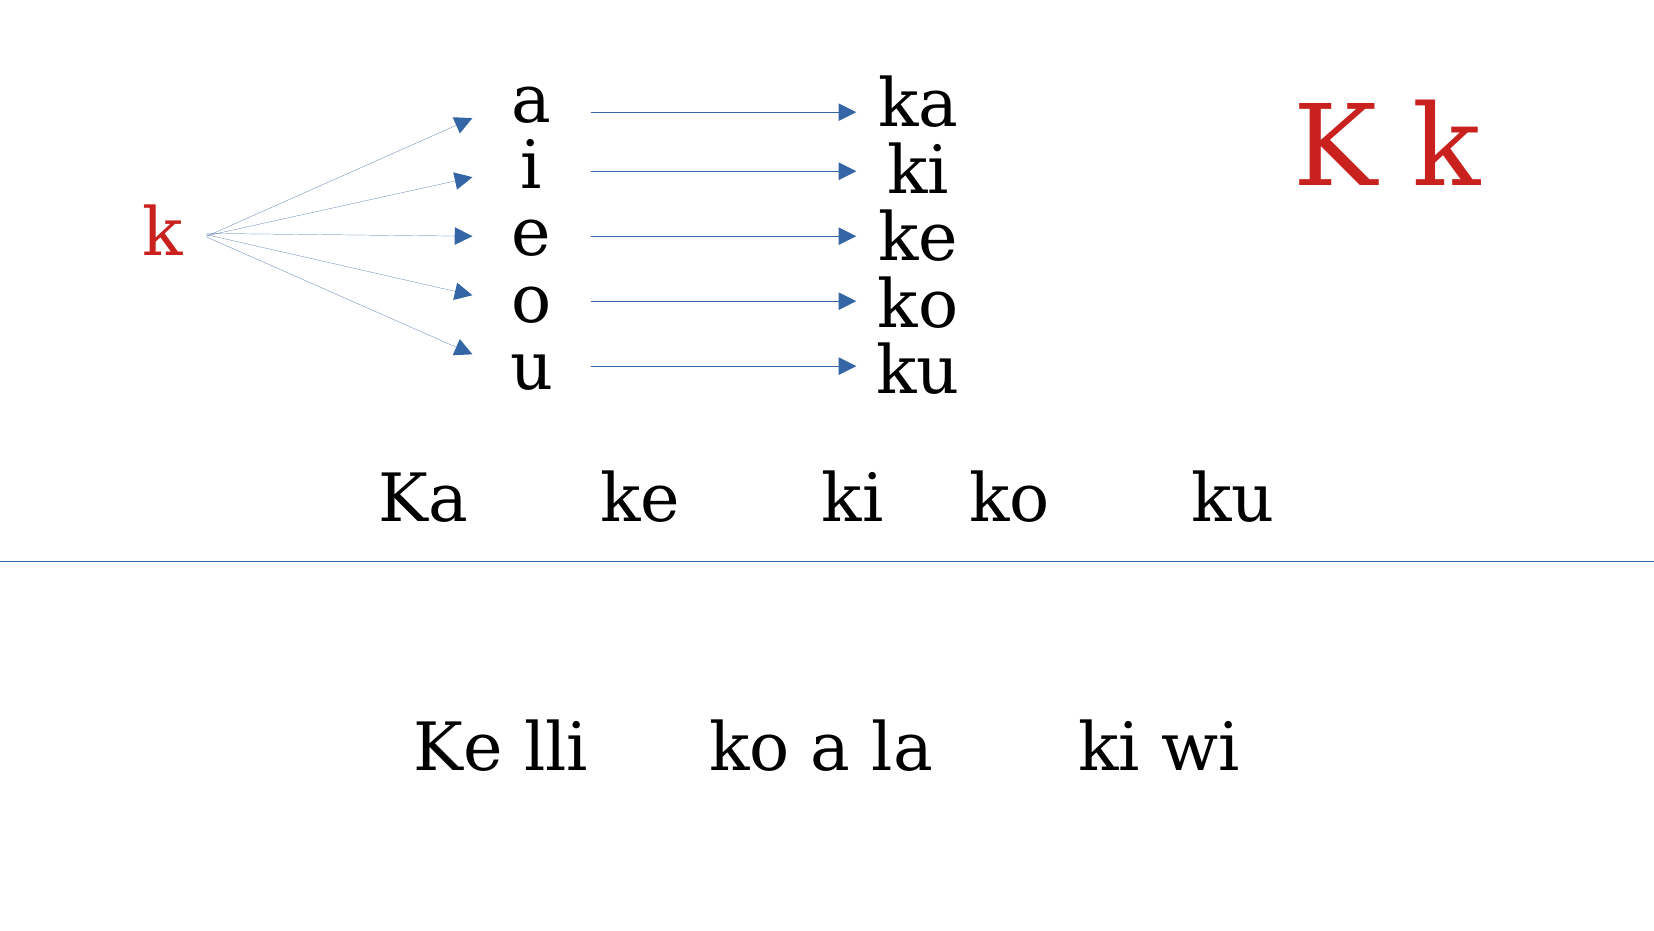

k
ka
ki
ke
ko
ku
a
i
e
o
u
K k
Ka		ke		ki		ko		ku
Ke lli		ko a la		ki wi